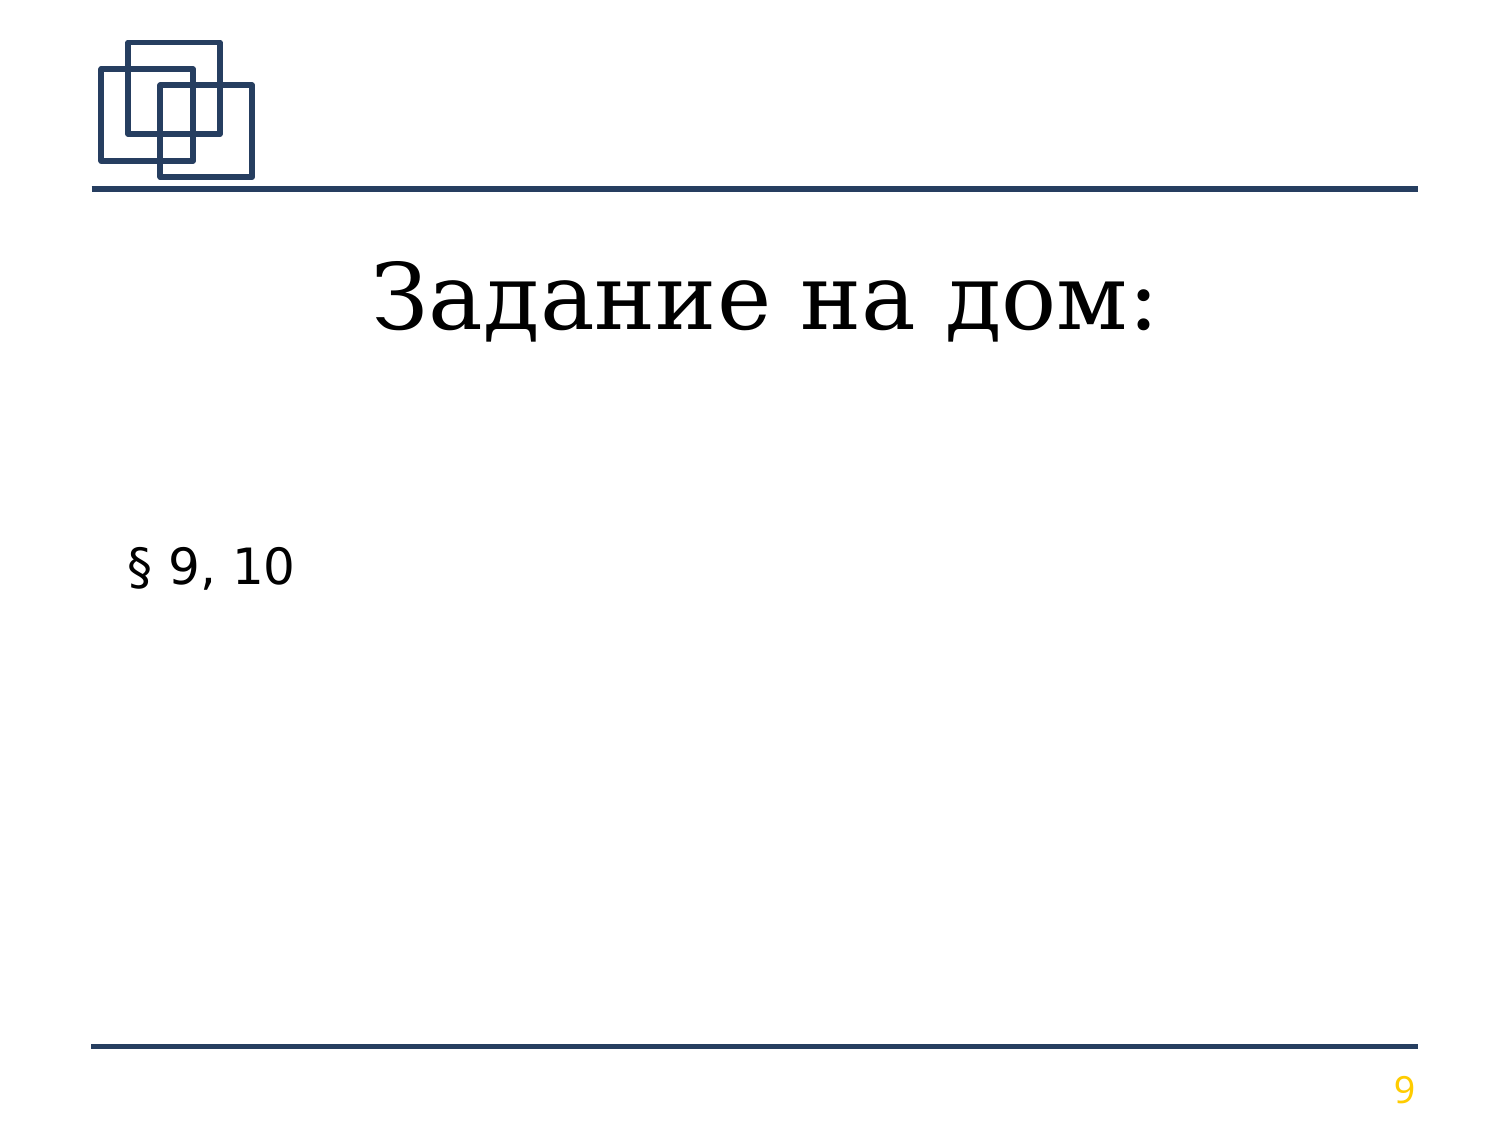

# Задание на дом:
§ 9, 10